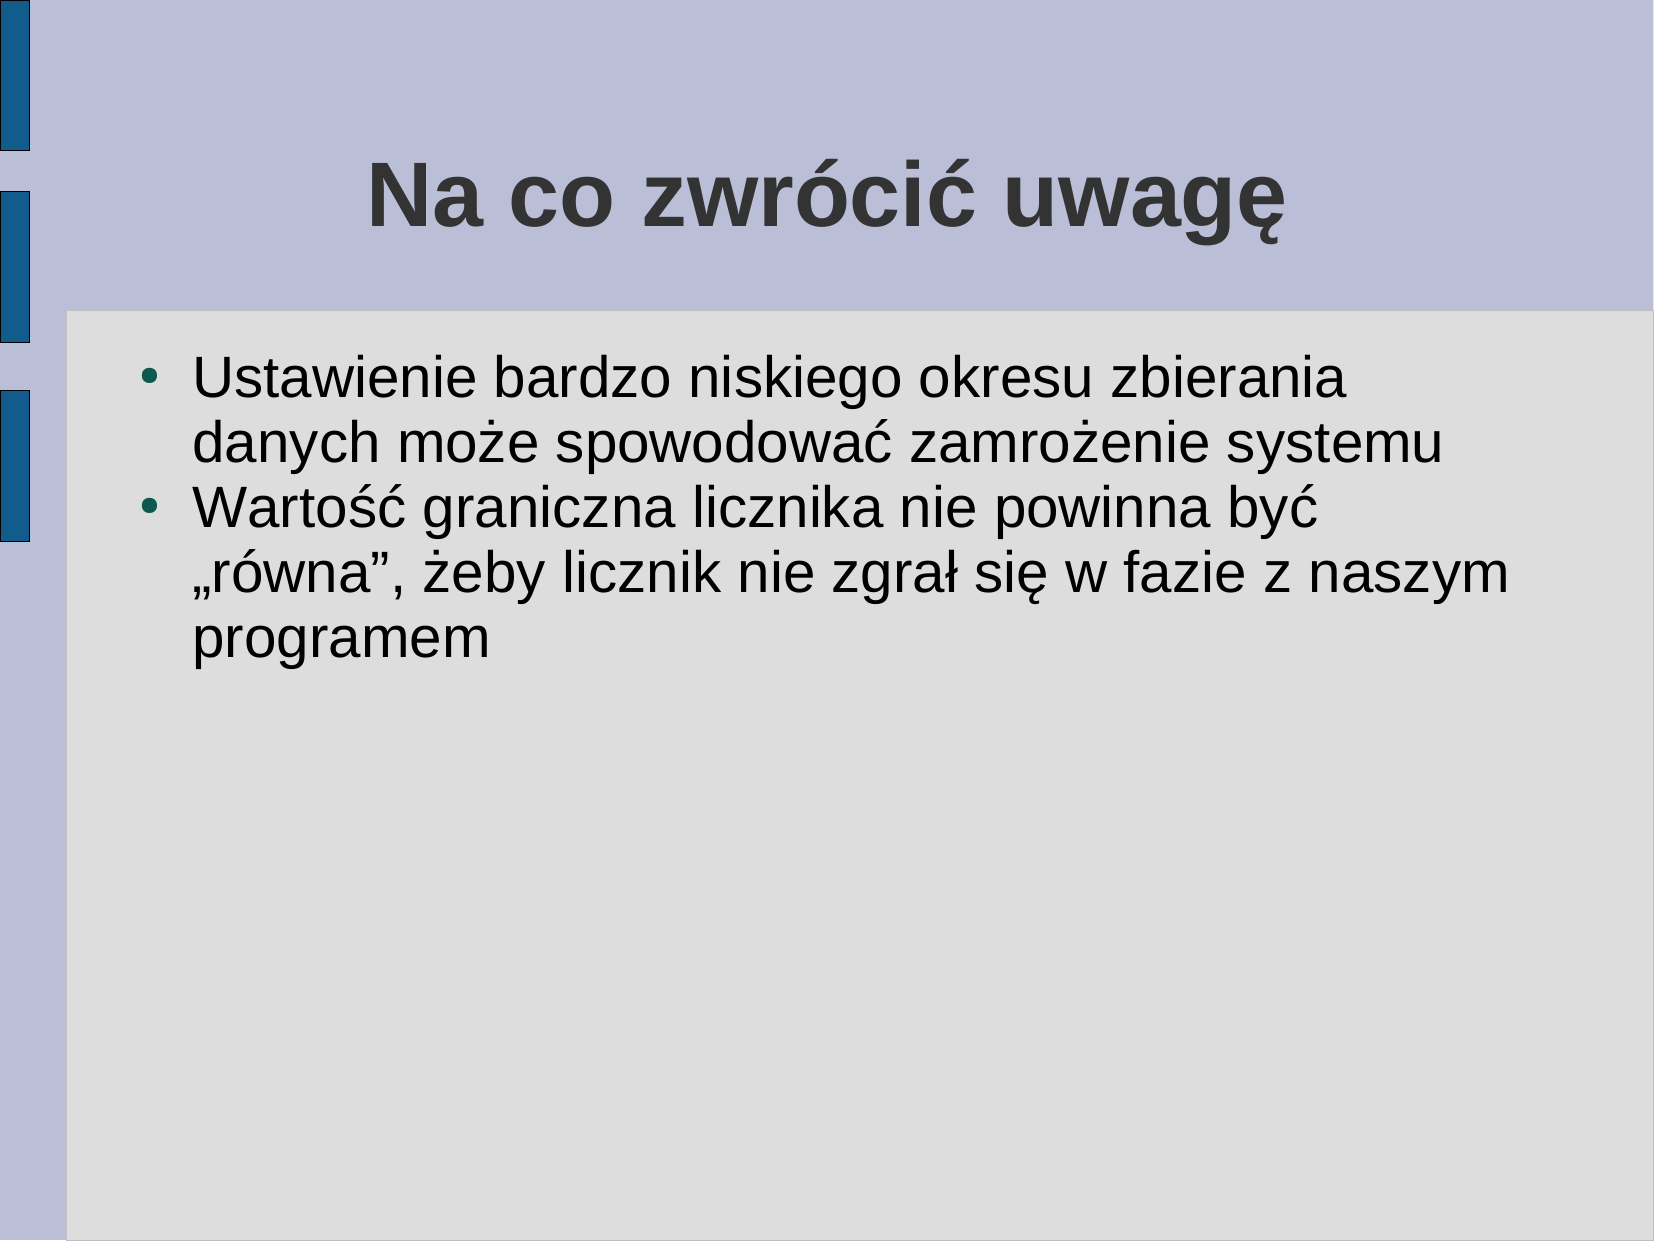

# Na co zwrócić uwagę
Ustawienie bardzo niskiego okresu zbierania danych może spowodować zamrożenie systemu
Wartość graniczna licznika nie powinna być „równa”, żeby licznik nie zgrał się w fazie z naszym programem